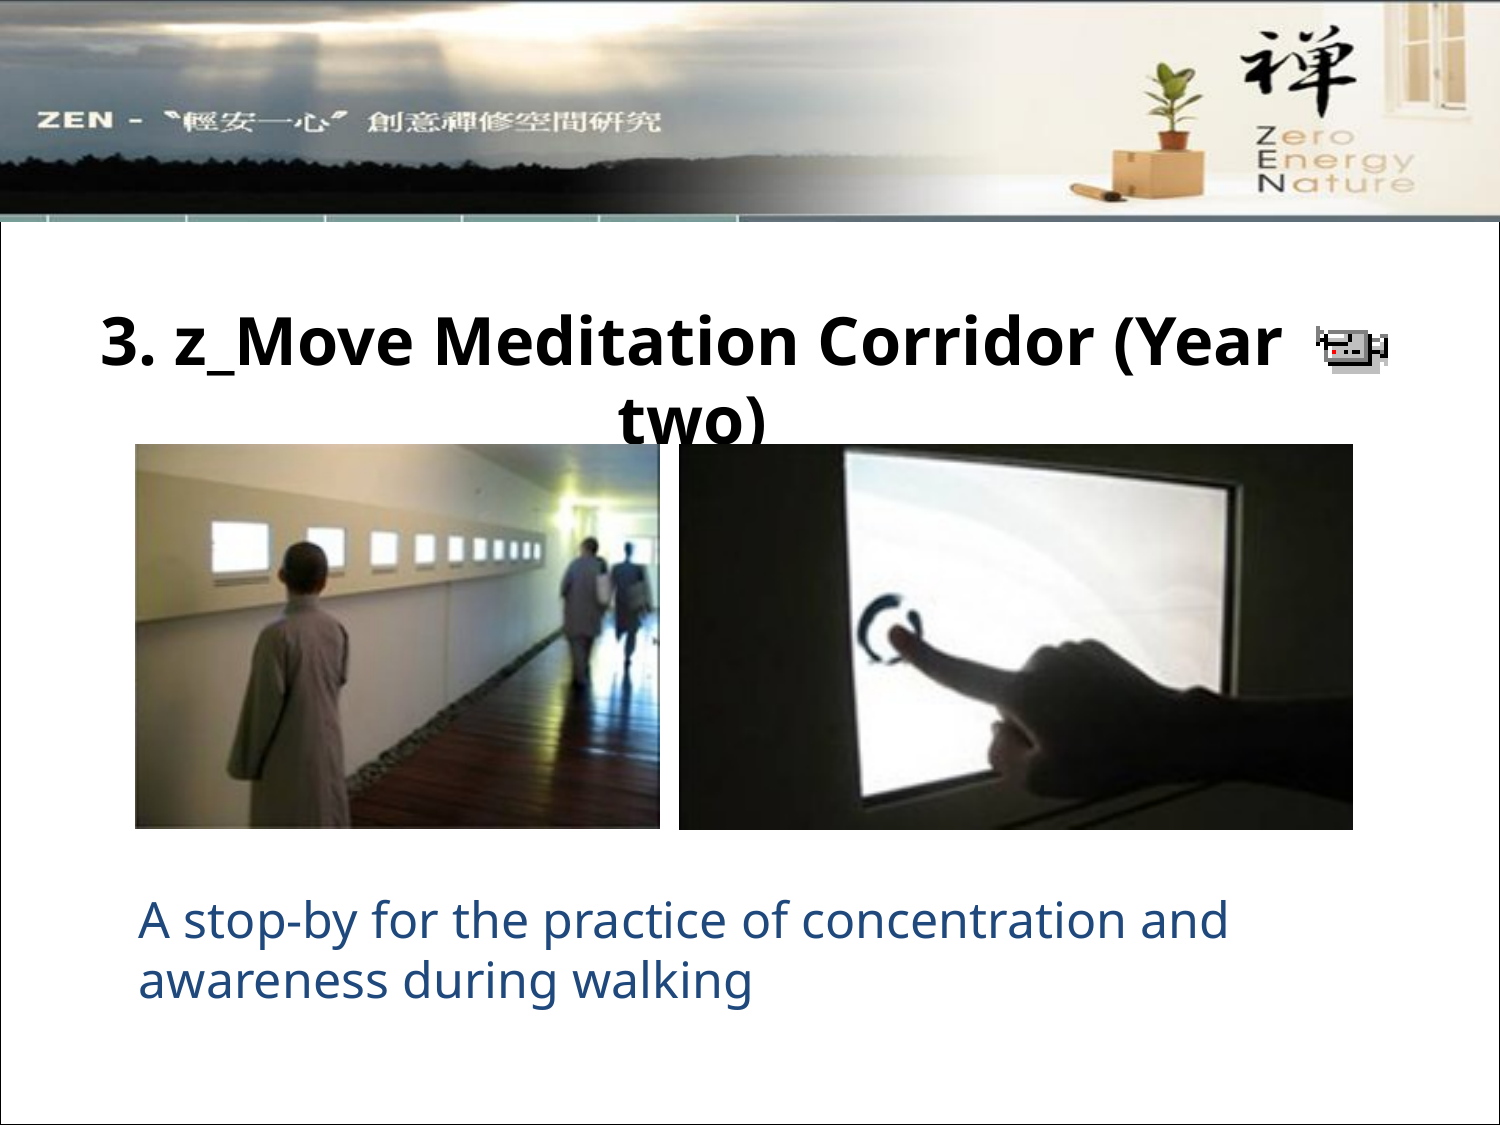

3. z_Move Meditation Corridor (Year two)
A stop-by for the practice of concentration and awareness during walking